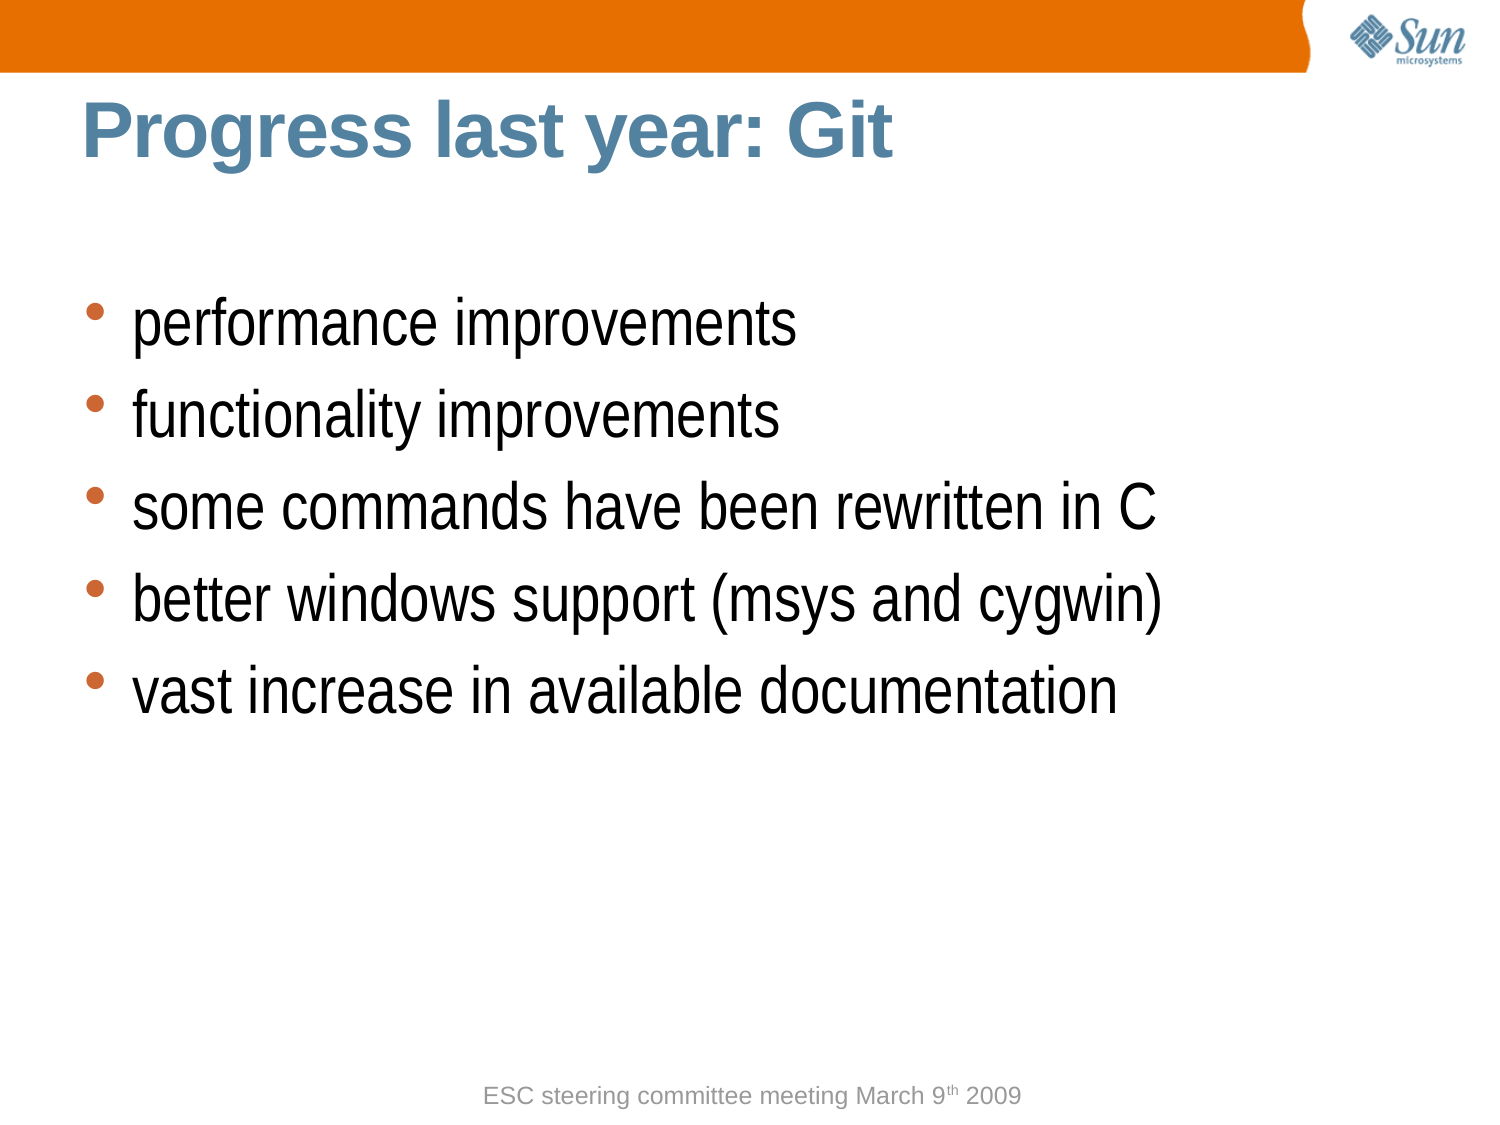

# Progress last year: Git
performance improvements
functionality improvements
some commands have been rewritten in C
better windows support (msys and cygwin)
vast increase in available documentation